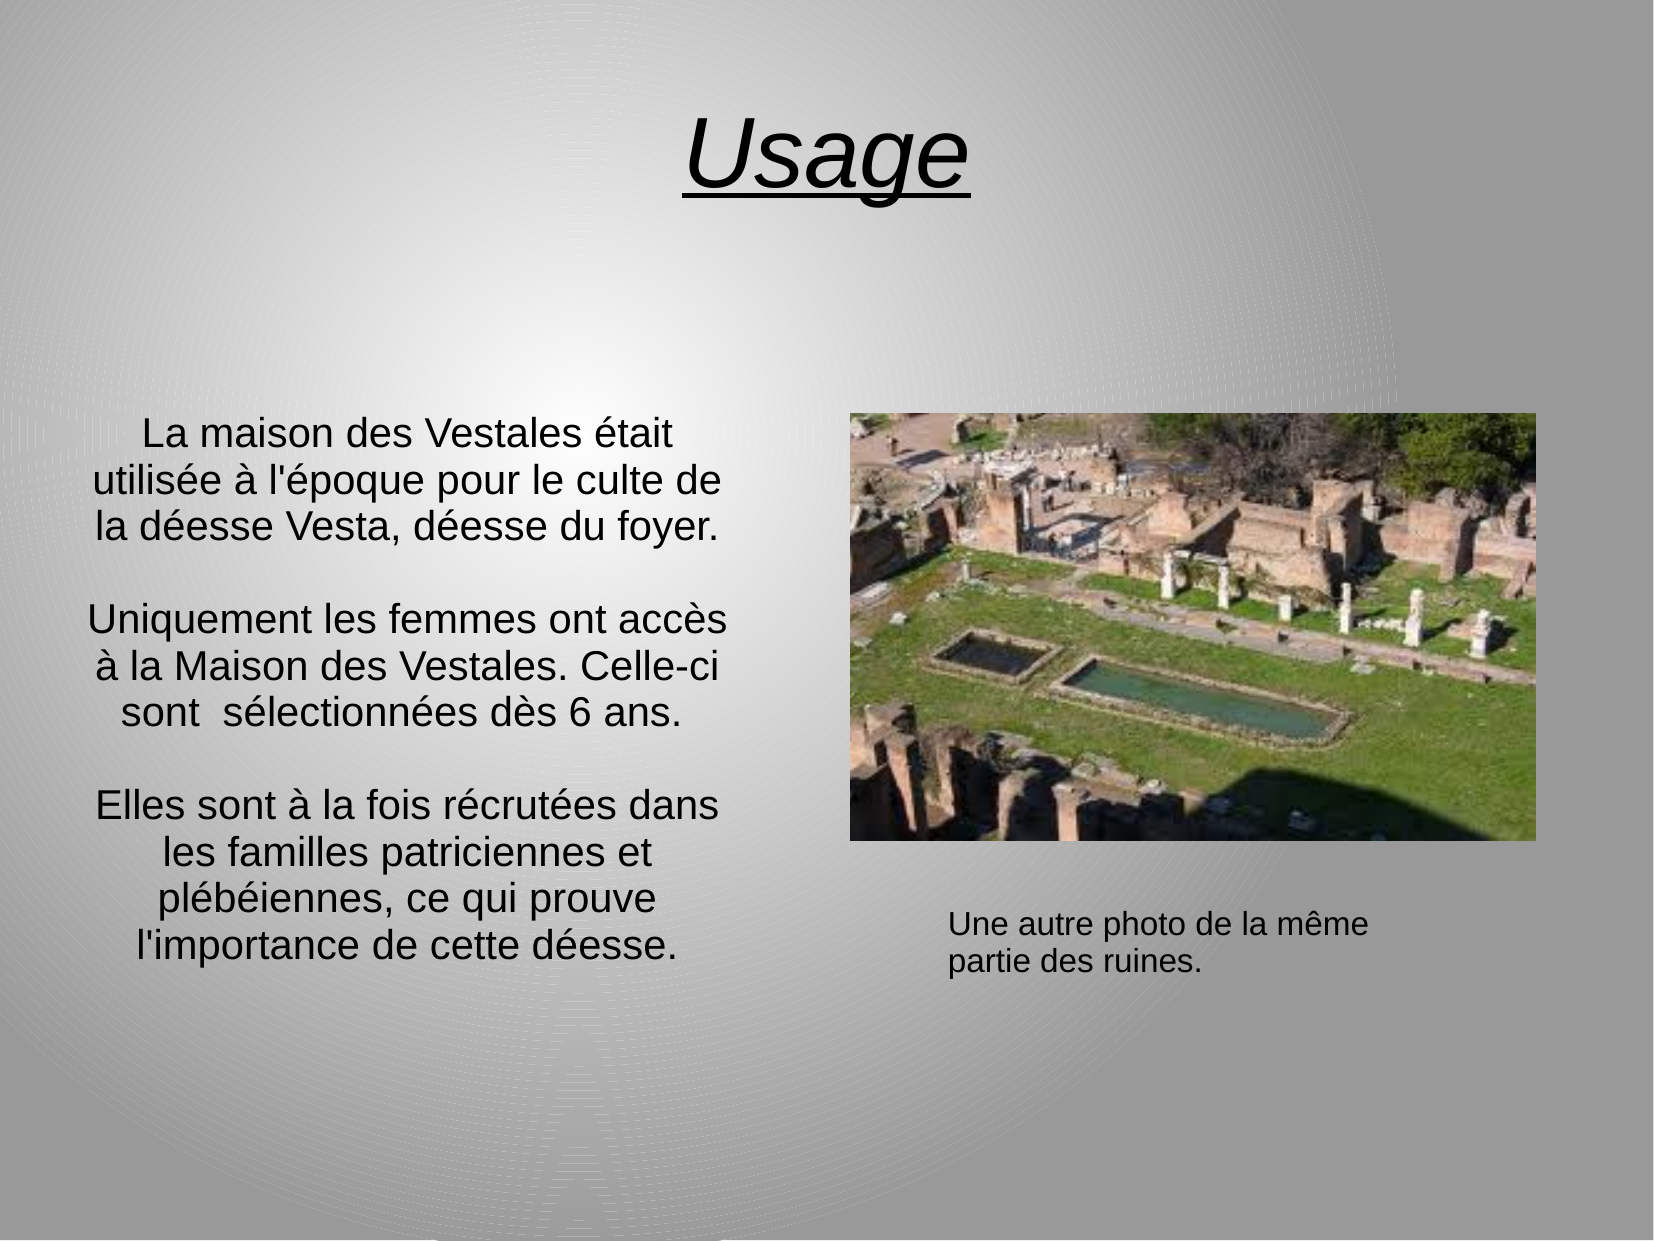

# Usage
La maison des Vestales était utilisée à l'époque pour le culte de la déesse Vesta, déesse du foyer.
Uniquement les femmes ont accès à la Maison des Vestales. Celle-ci sont sélectionnées dès 6 ans.
Elles sont à la fois récrutées dans les familles patriciennes et plébéiennes, ce qui prouve l'importance de cette déesse.
Une autre photo de la même partie des ruines.